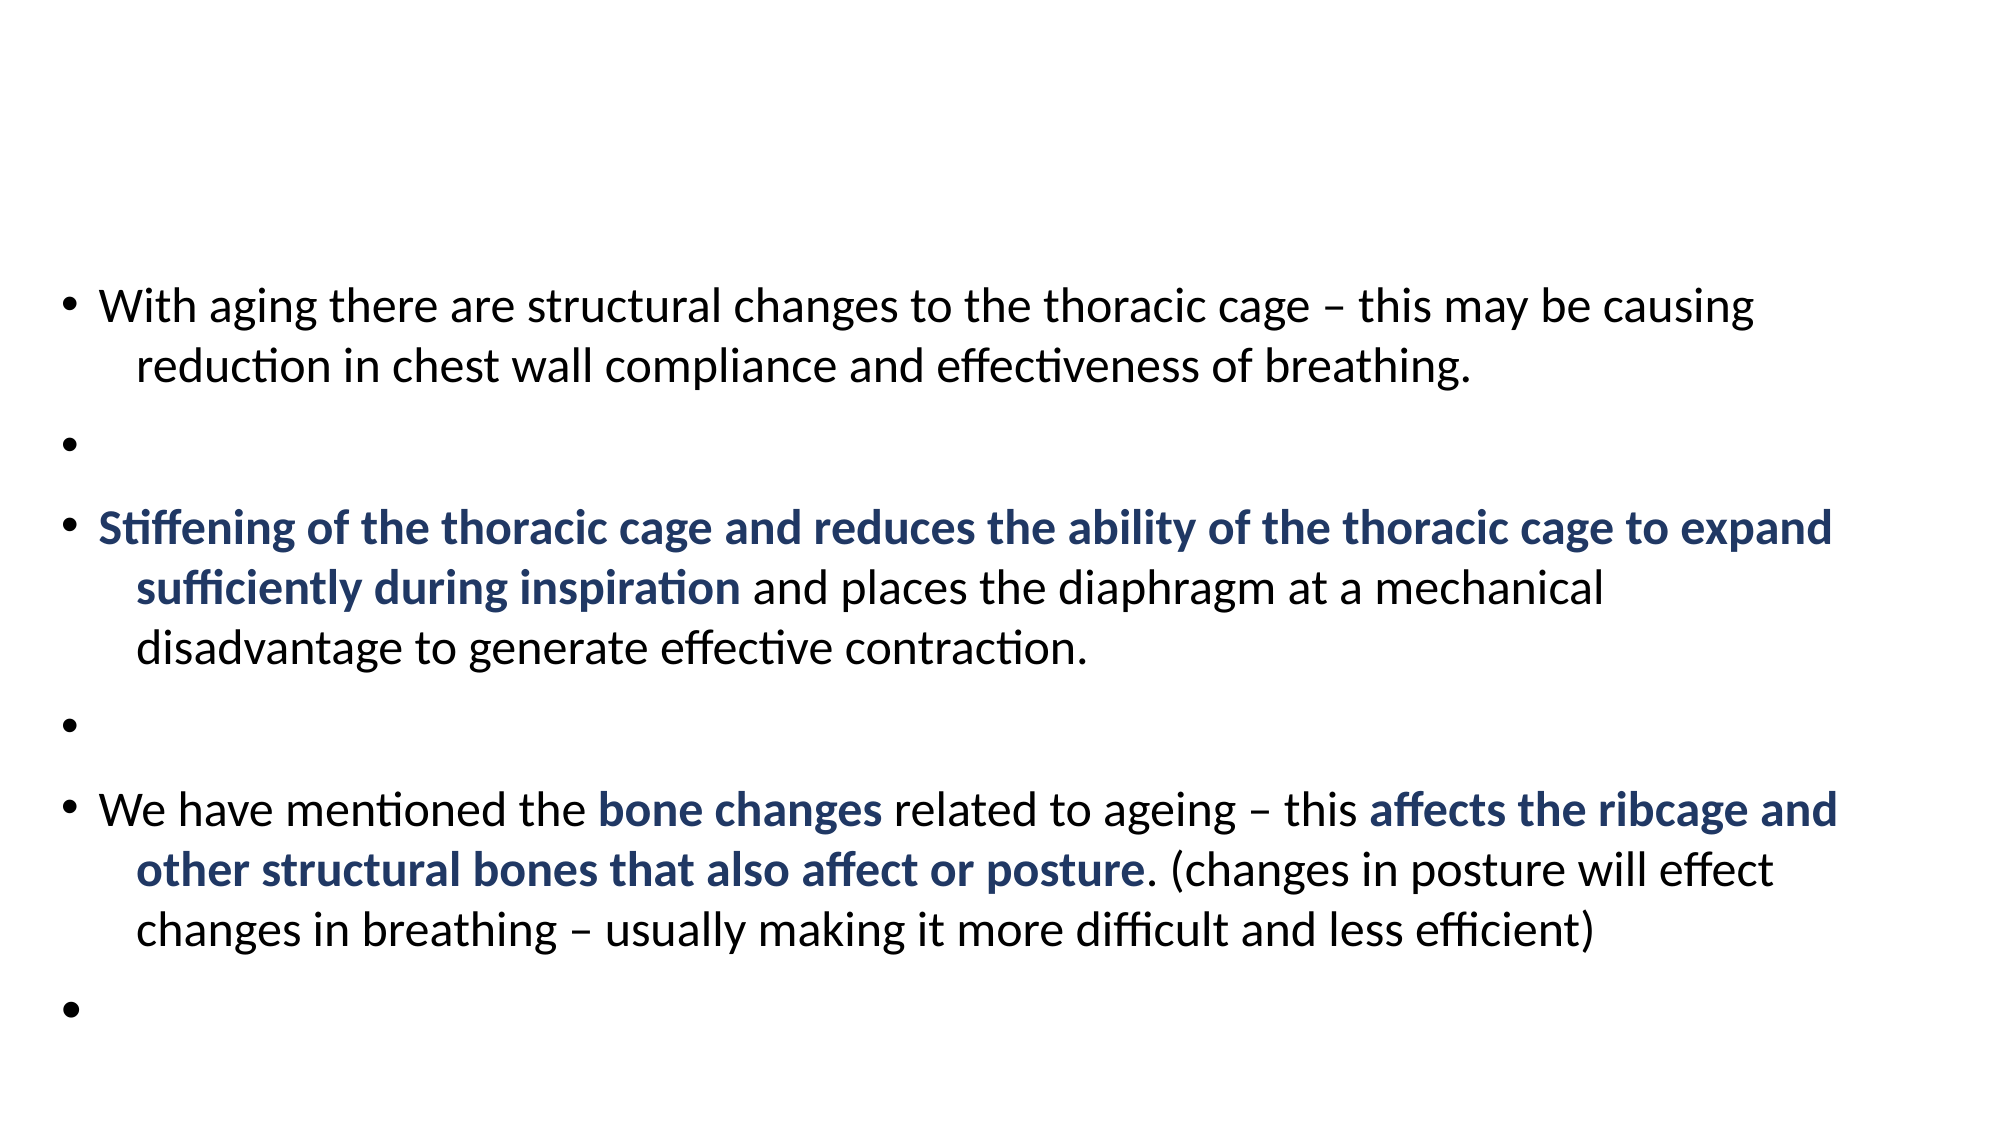

# With aging there are structural changes to the thoracic cage – this may be causing reduction in chest wall compliance and effectiveness of breathing.
Stiffening of the thoracic cage and reduces the ability of the thoracic cage to expand sufficiently during inspiration and places the diaphragm at a mechanical disadvantage to generate effective contraction.
We have mentioned the bone changes related to ageing – this affects the ribcage and other structural bones that also affect or posture. (changes in posture will effect changes in breathing – usually making it more difficult and less efficient)